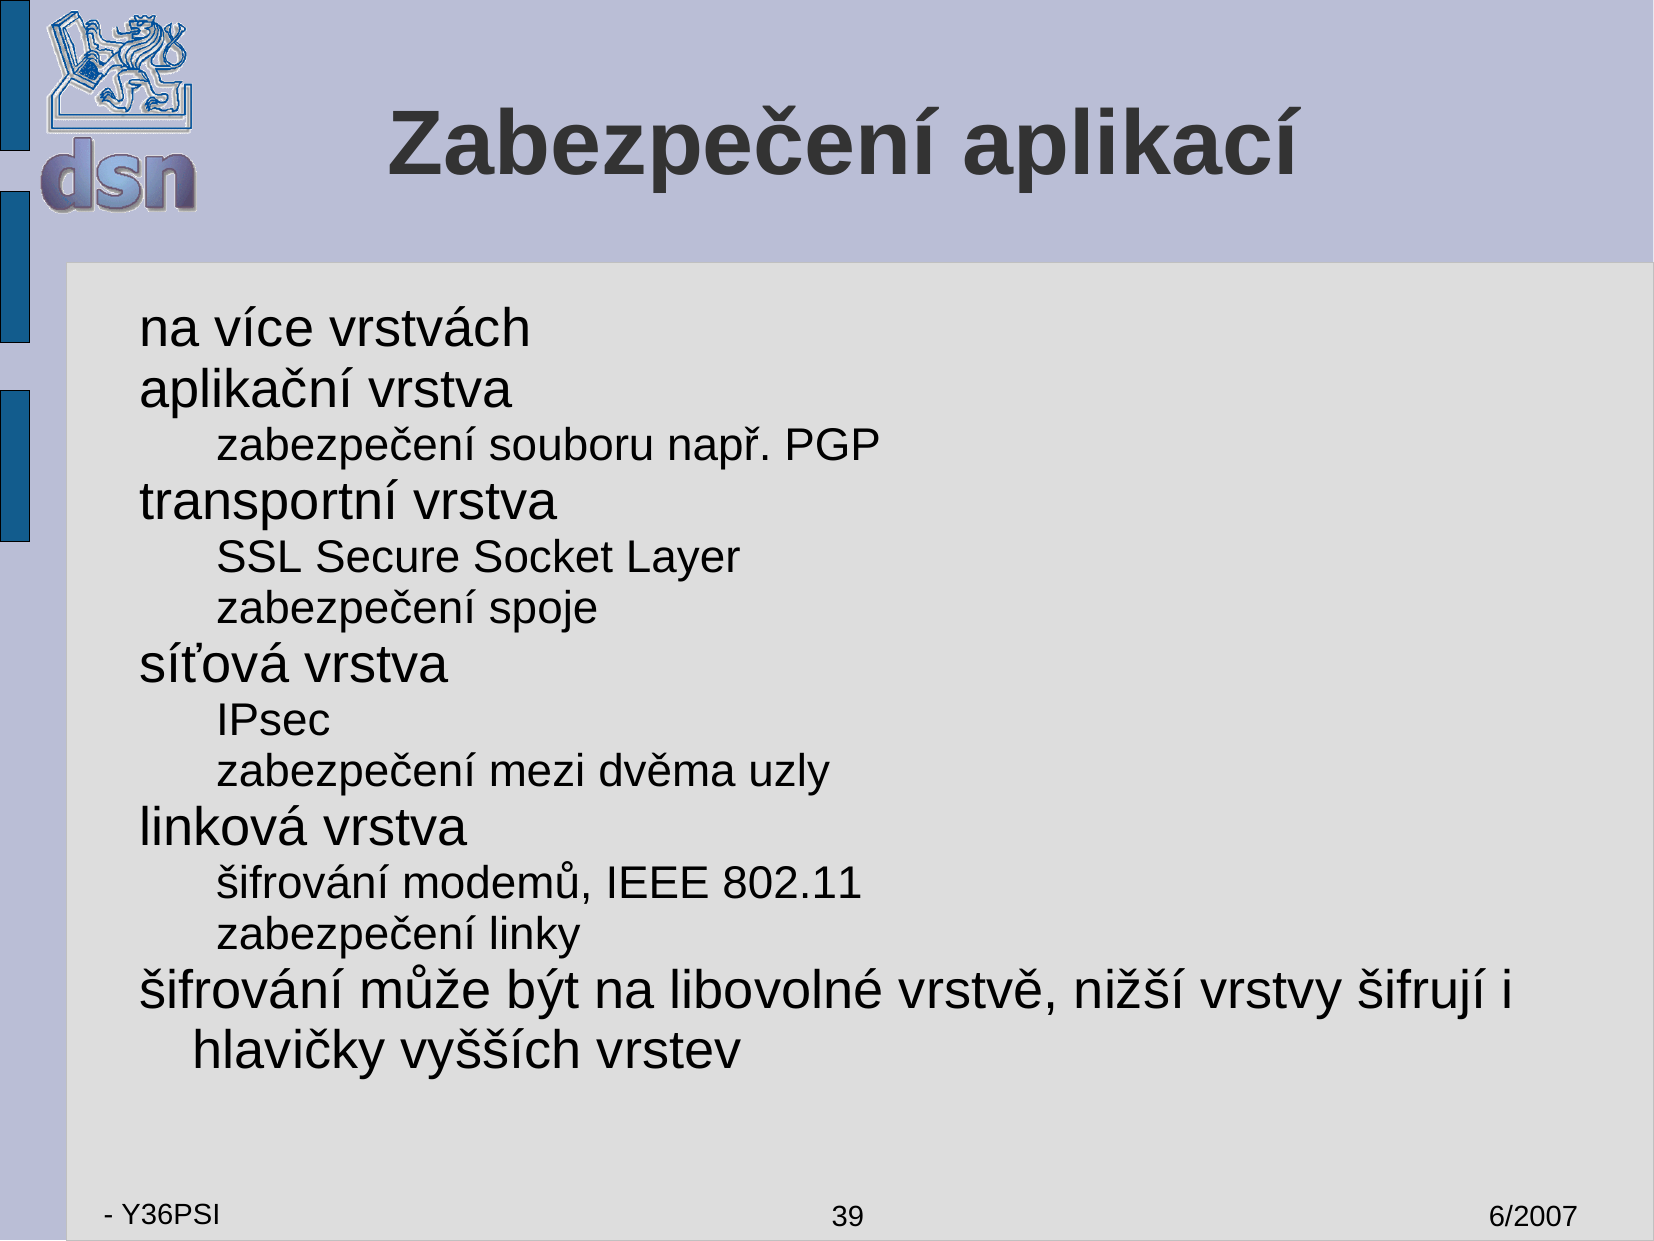

# Zabezpečení aplikací
na více vrstvách
aplikační vrstva
zabezpečení souboru např. PGP
transportní vrstva
SSL Secure Socket Layer
zabezpečení spoje
síťová vrstva
IPsec
zabezpečení mezi dvěma uzly
linková vrstva
šifrování modemů, IEEE 802.11
zabezpečení linky
šifrování může být na libovolné vrstvě, nižší vrstvy šifrují i hlavičky vyšších vrstev